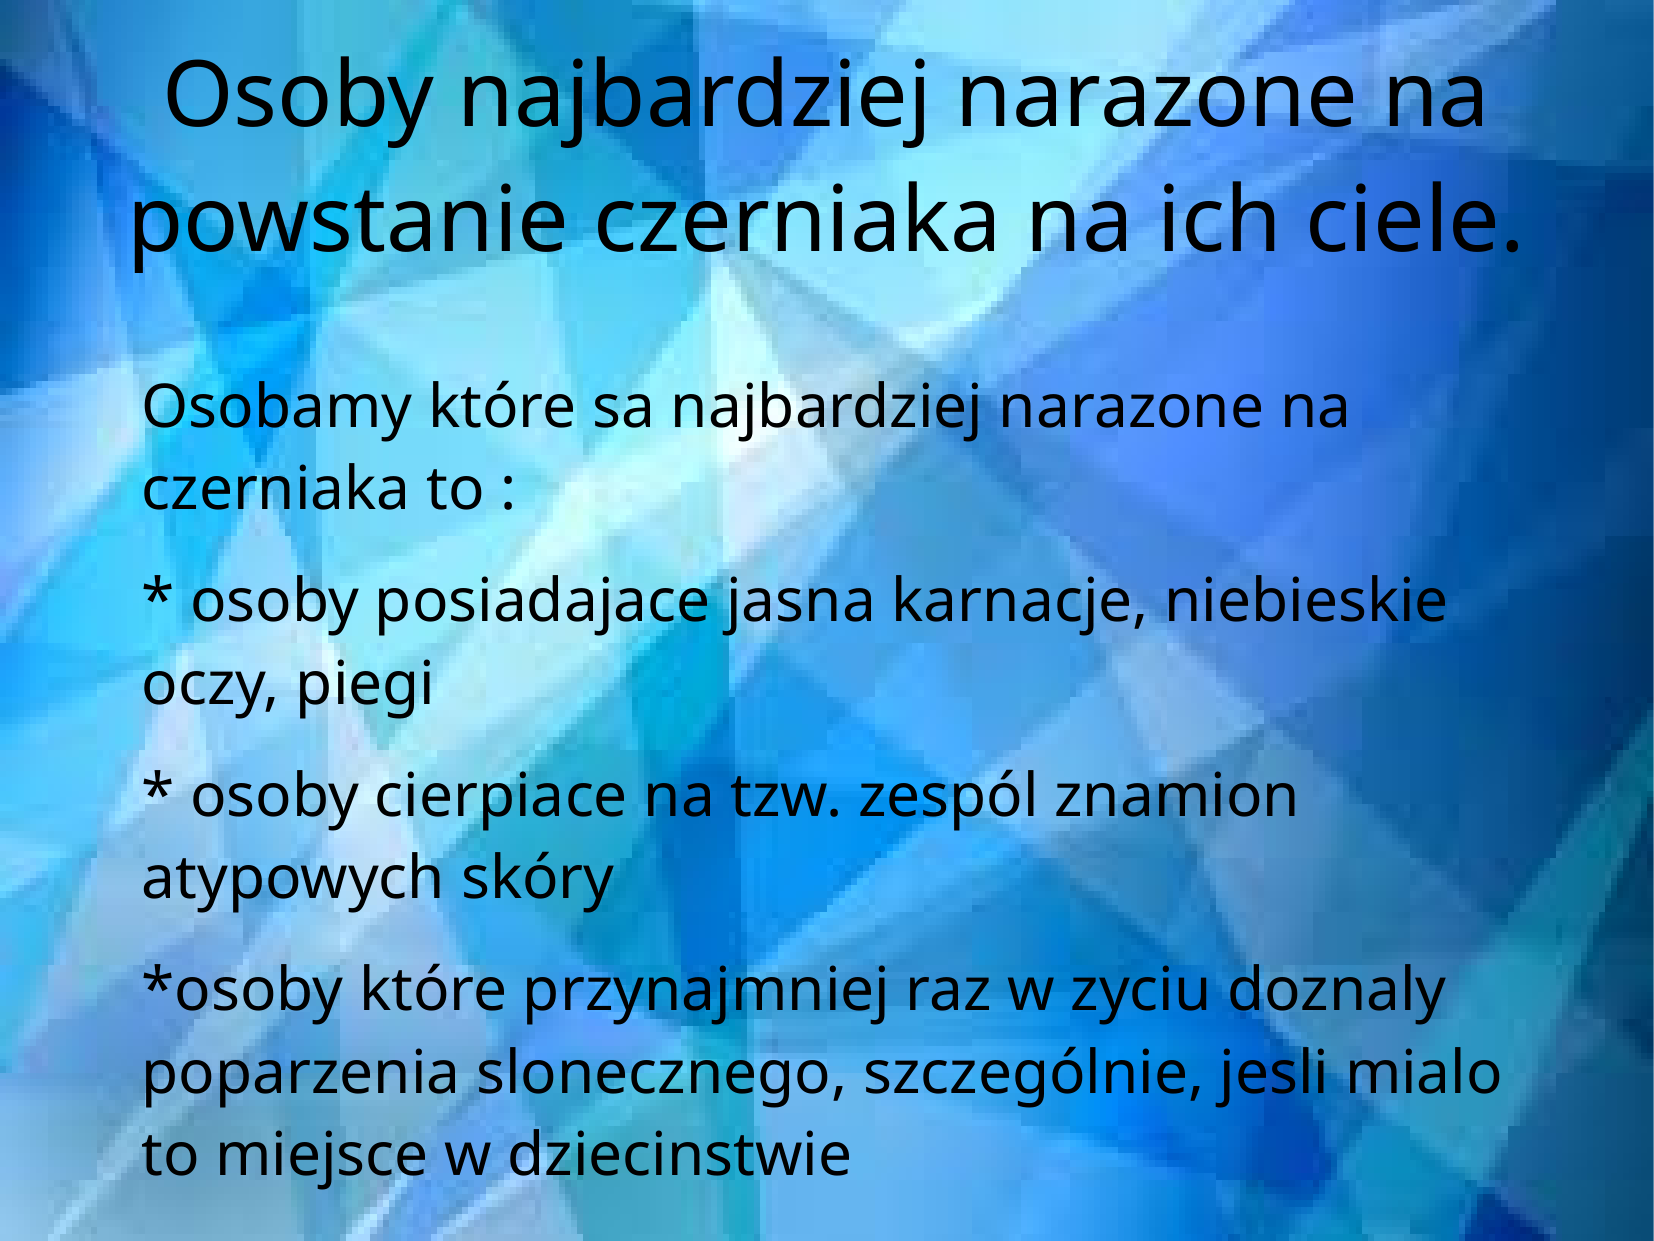

# Osoby najbardziej narazone na powstanie czerniaka na ich ciele.
Osobamy które sa najbardziej narazone na czerniaka to :
* osoby posiadajace jasna karnacje, niebieskie oczy, piegi
* osoby cierpiace na tzw. zespól znamion atypowych skóry
*osoby które przynajmniej raz w zyciu doznaly poparzenia slonecznego, szczególnie, jesli mialo to miejsce w dziecinstwie